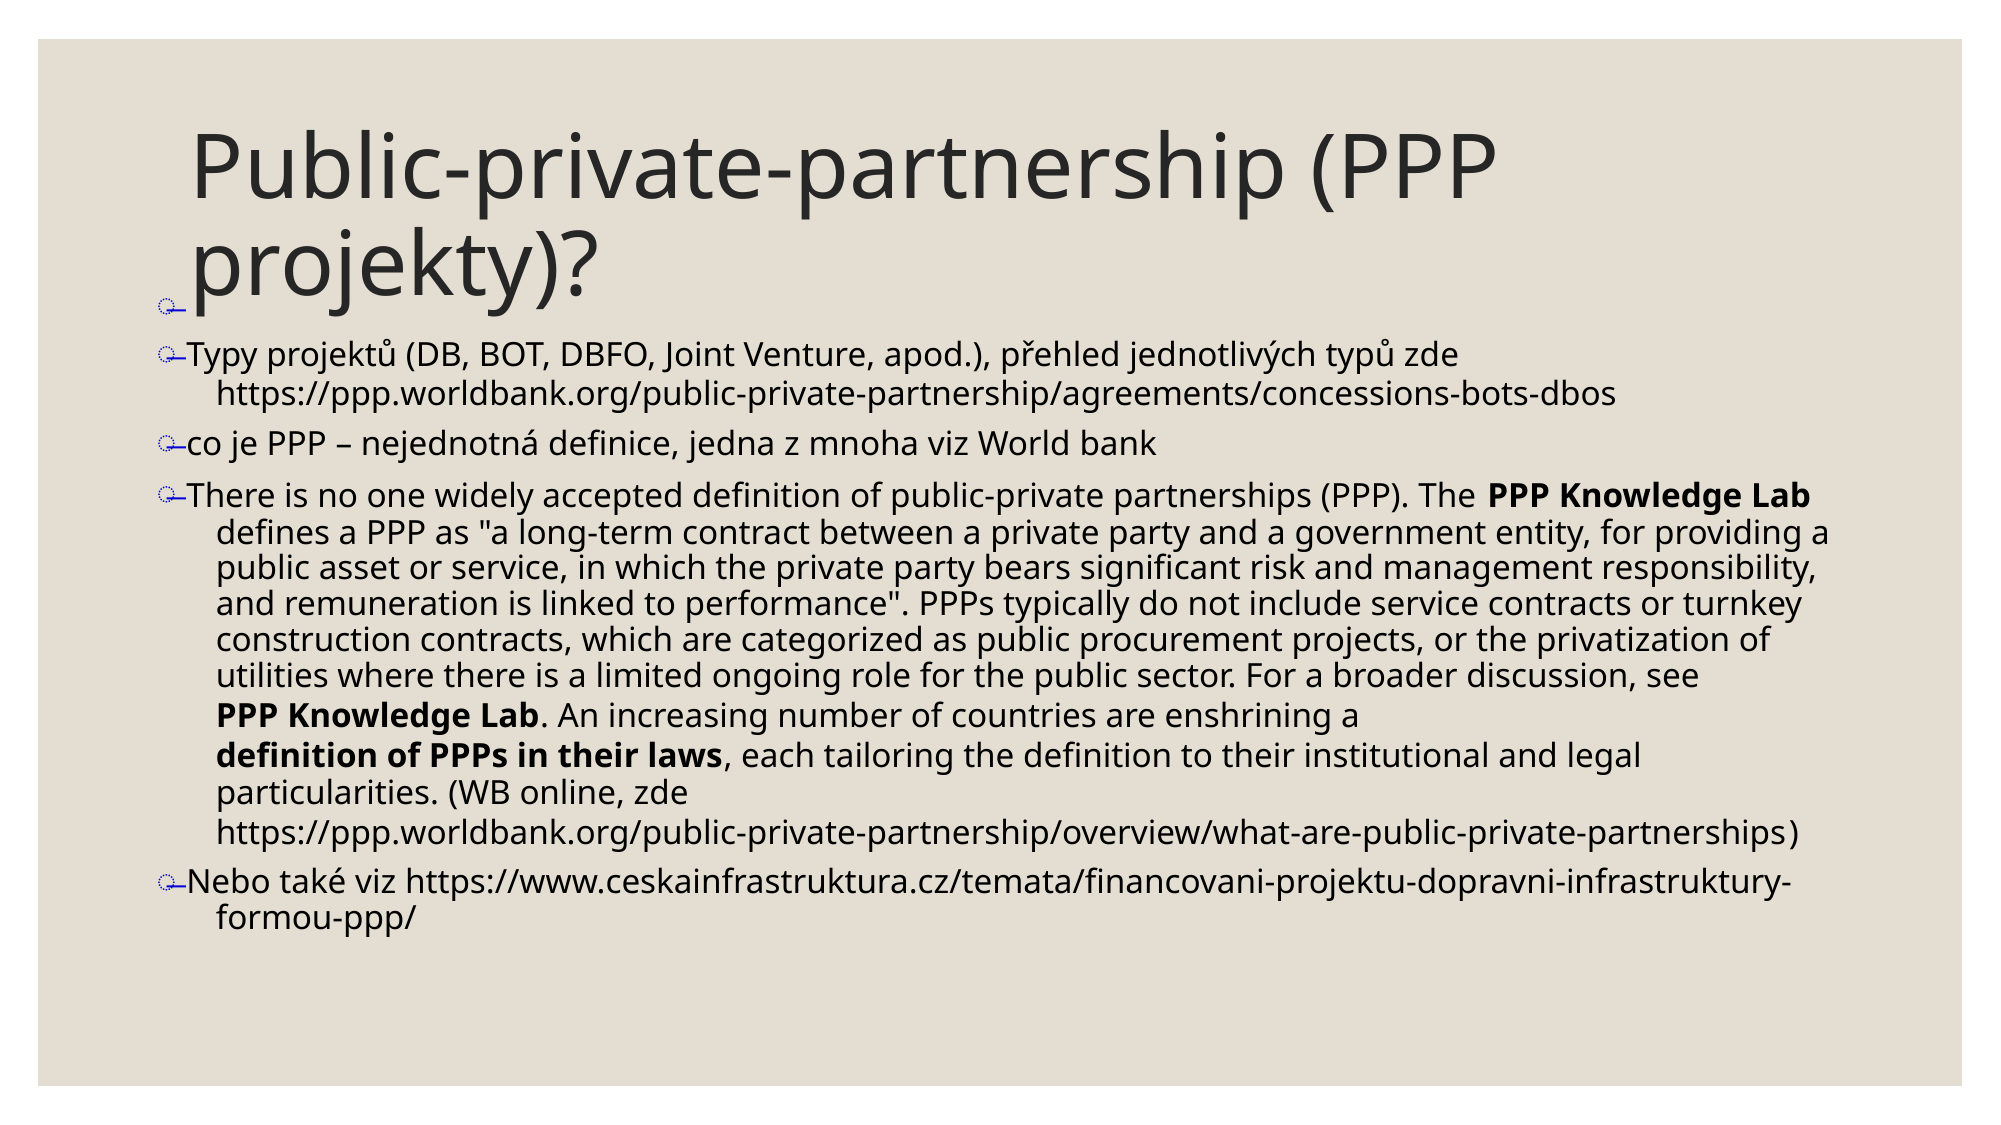

# Public-private-partnership (PPP projekty)?
Typy projektů (DB, BOT, DBFO, Joint Venture, apod.), přehled jednotlivých typů zde https://ppp.worldbank.org/public-private-partnership/agreements/concessions-bots-dbos
co je PPP – nejednotná definice, jedna z mnoha viz World bank
There is no one widely accepted definition of public-private partnerships (PPP). The PPP Knowledge Lab defines a PPP as "a long-term contract between a private party and a government entity, for providing a public asset or service, in which the private party bears significant risk and management responsibility, and remuneration is linked to performance". PPPs typically do not include service contracts or turnkey construction contracts, which are categorized as public procurement projects, or the privatization of utilities where there is a limited ongoing role for the public sector. For a broader discussion, see PPP Knowledge Lab. An increasing number of countries are enshrining a definition of PPPs in their laws, each tailoring the definition to their institutional and legal particularities. (WB online, zde https://ppp.worldbank.org/public-private-partnership/overview/what-are-public-private-partnerships)
Nebo také viz https://www.ceskainfrastruktura.cz/temata/financovani-projektu-dopravni-infrastruktury-formou-ppp/